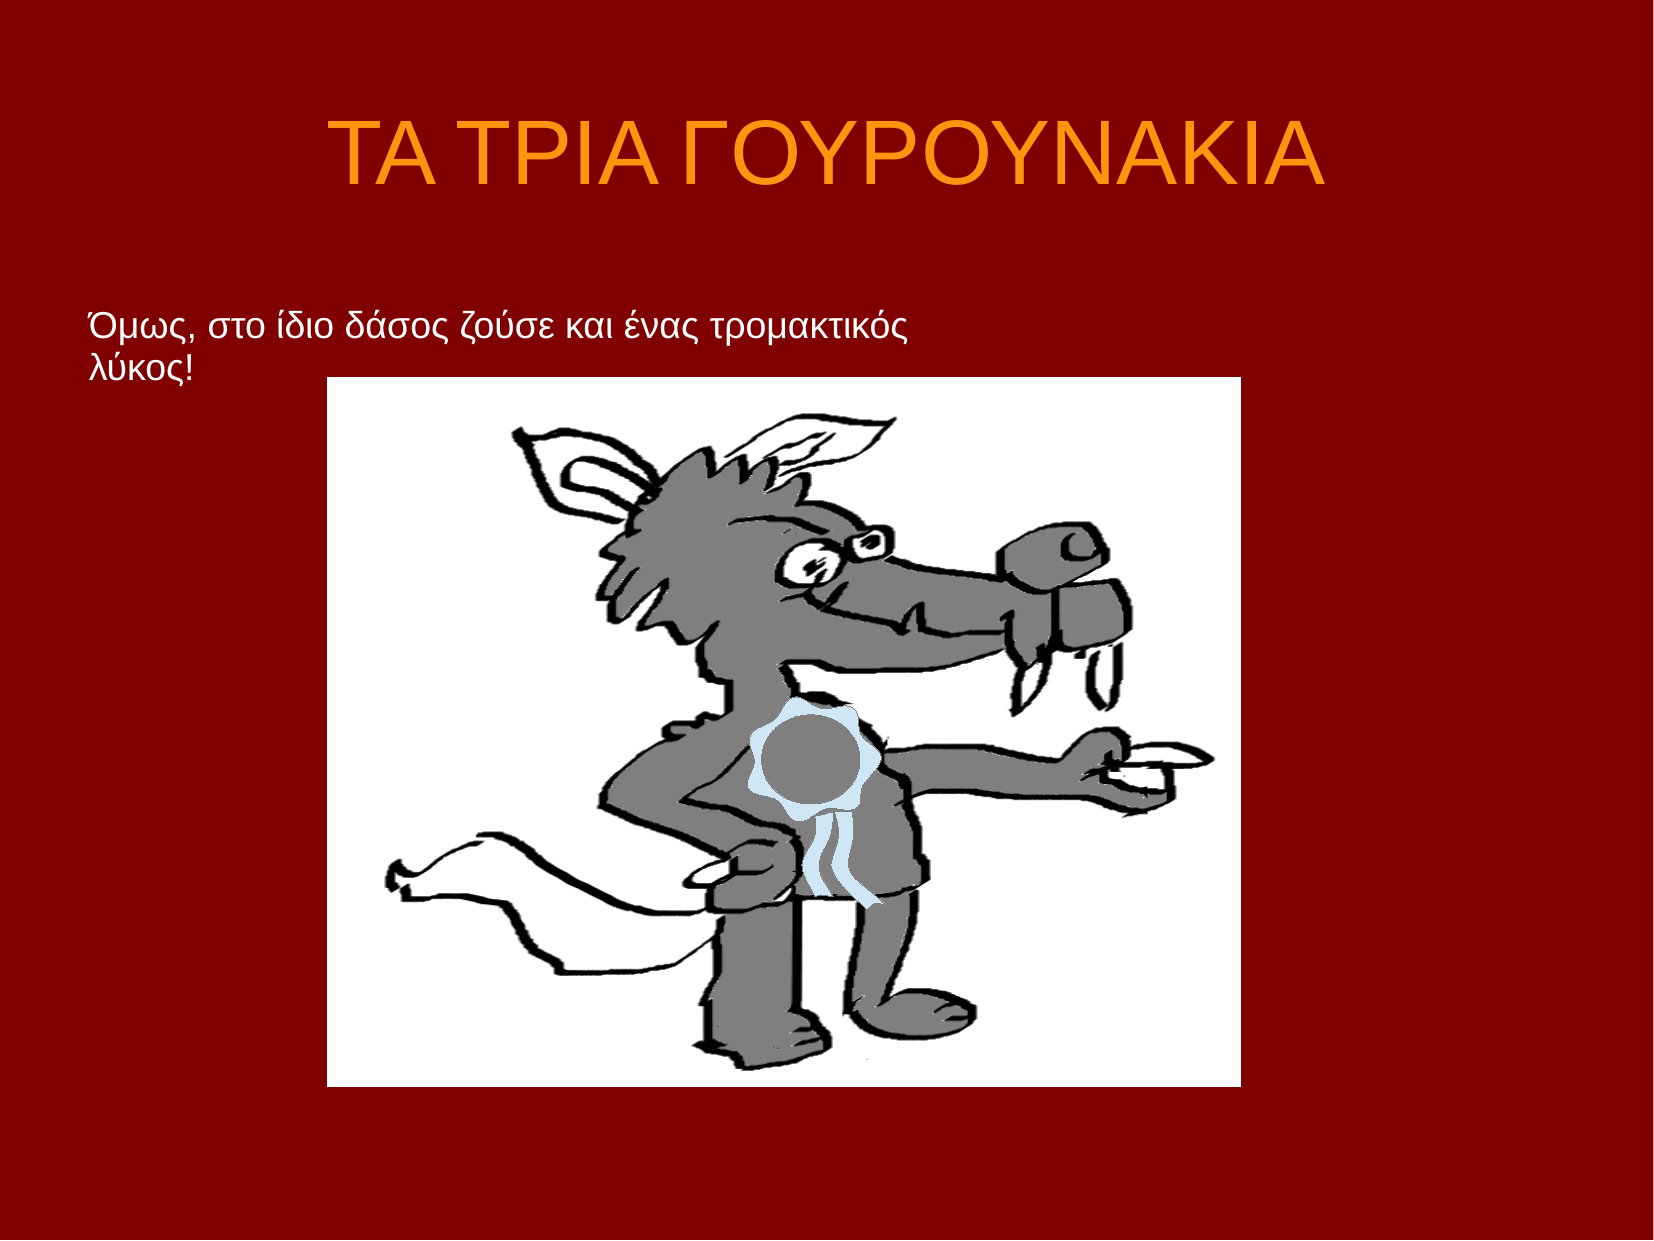

# ΤΑ ΤΡΙΑ ΓΟΥΡΟΥΝΑΚΙΑ
Όμως, στο ίδιο δάσος ζούσε και ένας τρομακτικός λύκος!